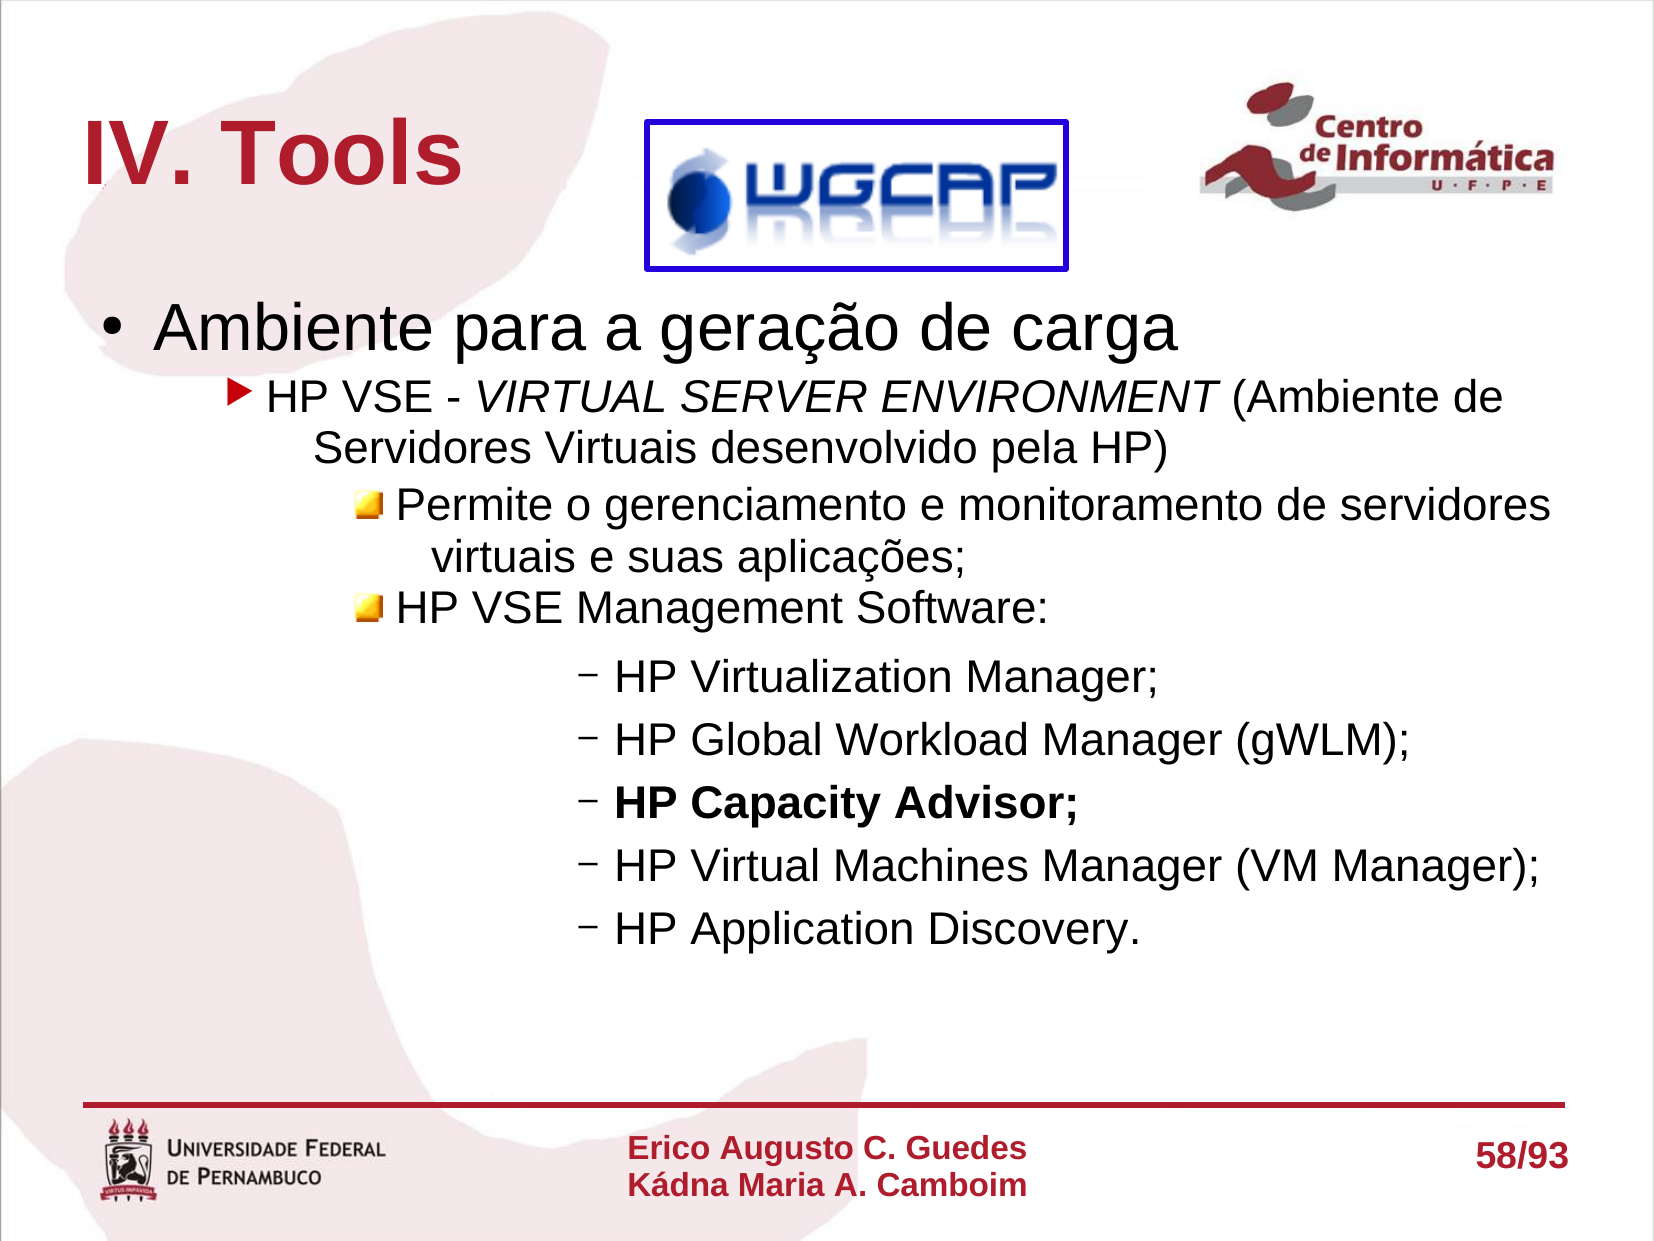

# IV. Tools
Ambiente para a geração de carga
HP VSE - VIRTUAL SERVER ENVIRONMENT (Ambiente de Servidores Virtuais desenvolvido pela HP)
Permite o gerenciamento e monitoramento de servidores virtuais e suas aplicações;
HP VSE Management Software:
HP Virtualization Manager;
HP Global Workload Manager (gWLM);
HP Capacity Advisor;
HP Virtual Machines Manager (VM Manager);
HP Application Discovery.